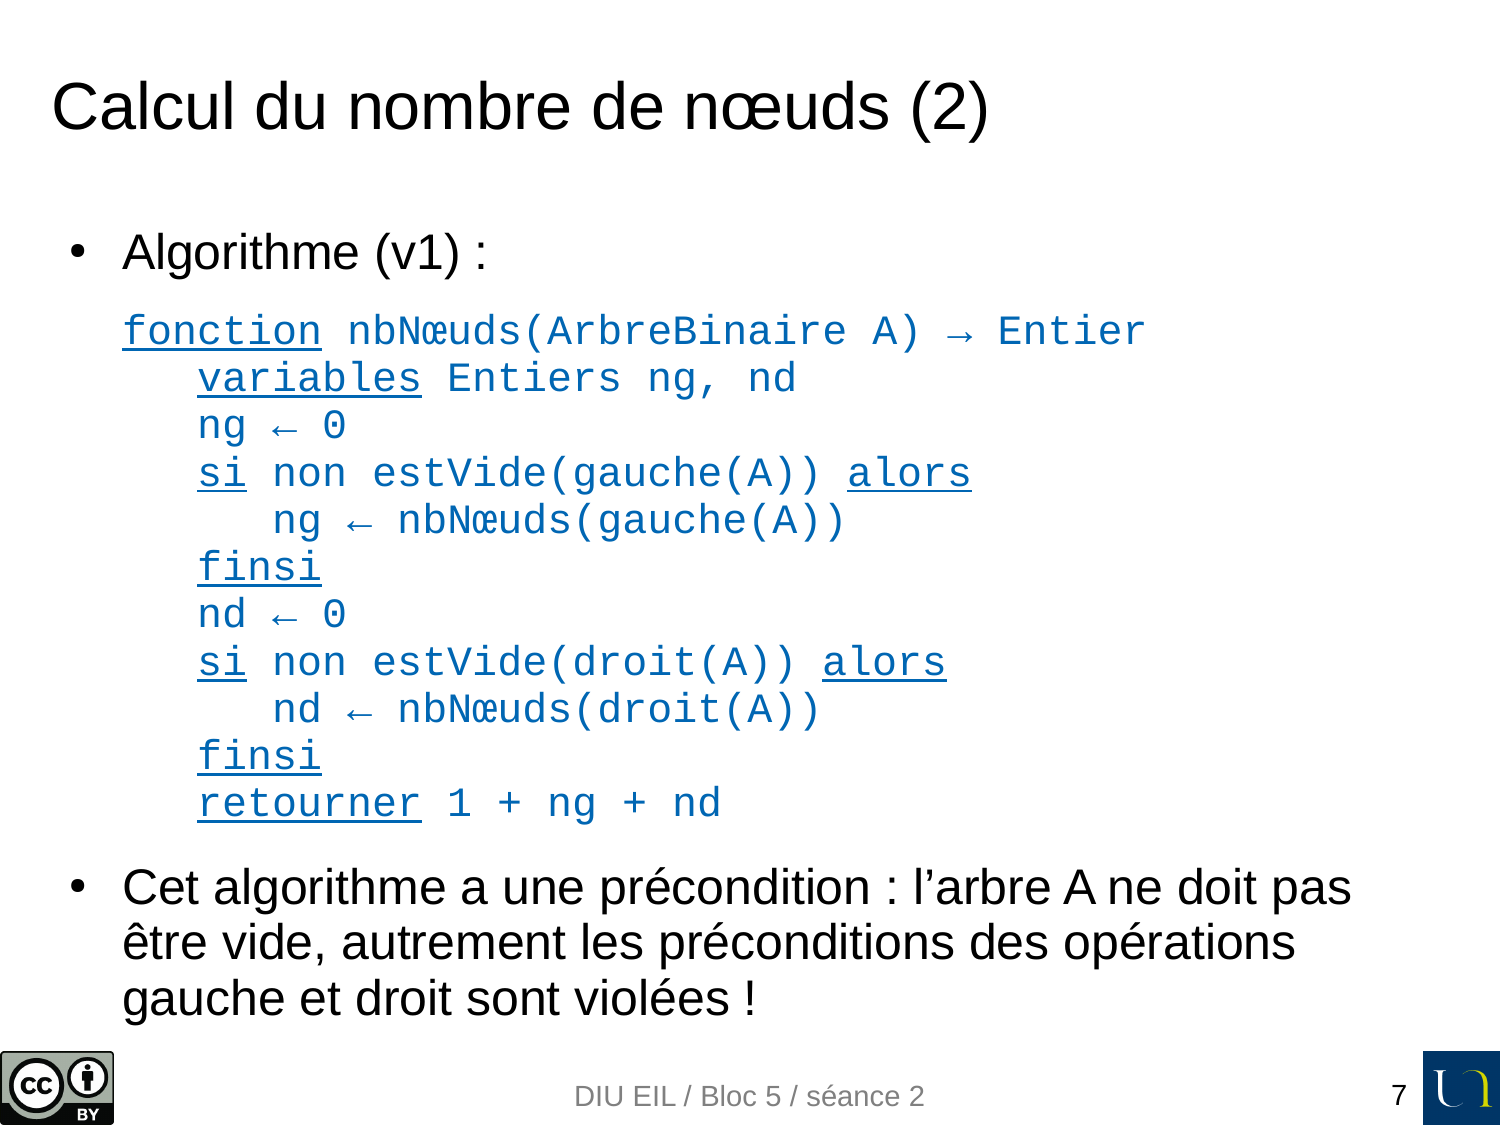

# Calcul du nombre de nœuds (2)
Algorithme (v1) :
fonction nbNœuds(ArbreBinaire A) → Entier
 variables Entiers ng, nd
 ng ← 0
 si non estVide(gauche(A)) alors
 ng ← nbNœuds(gauche(A))
 finsi
 nd ← 0
 si non estVide(droit(A)) alors
 nd ← nbNœuds(droit(A))
 finsi
 retourner 1 + ng + nd
Cet algorithme a une précondition : l’arbre A ne doit pas être vide, autrement les préconditions des opérations gauche et droit sont violées !
7